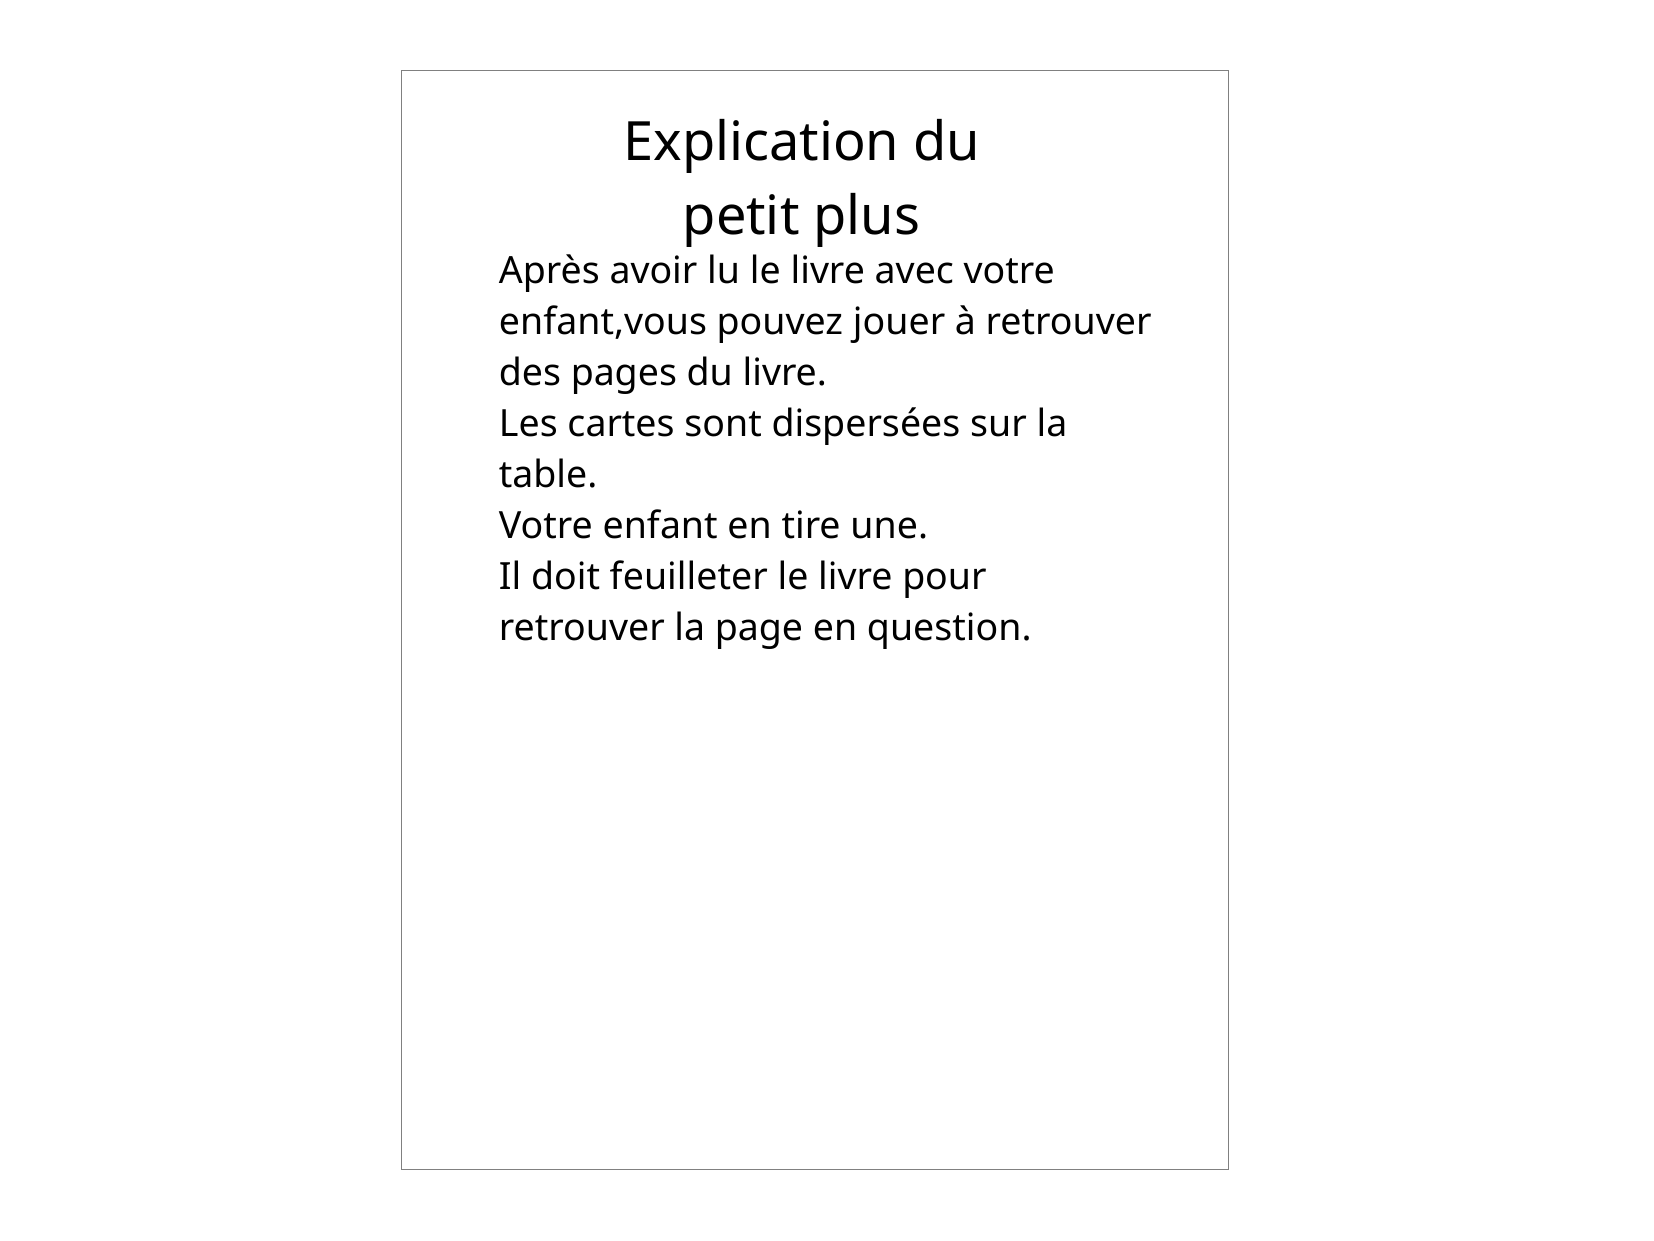

Explication du petit plus
Après avoir lu le livre avec votre enfant,vous pouvez jouer à retrouver des pages du livre.
Les cartes sont dispersées sur la table.
Votre enfant en tire une.
Il doit feuilleter le livre pour retrouver la page en question.